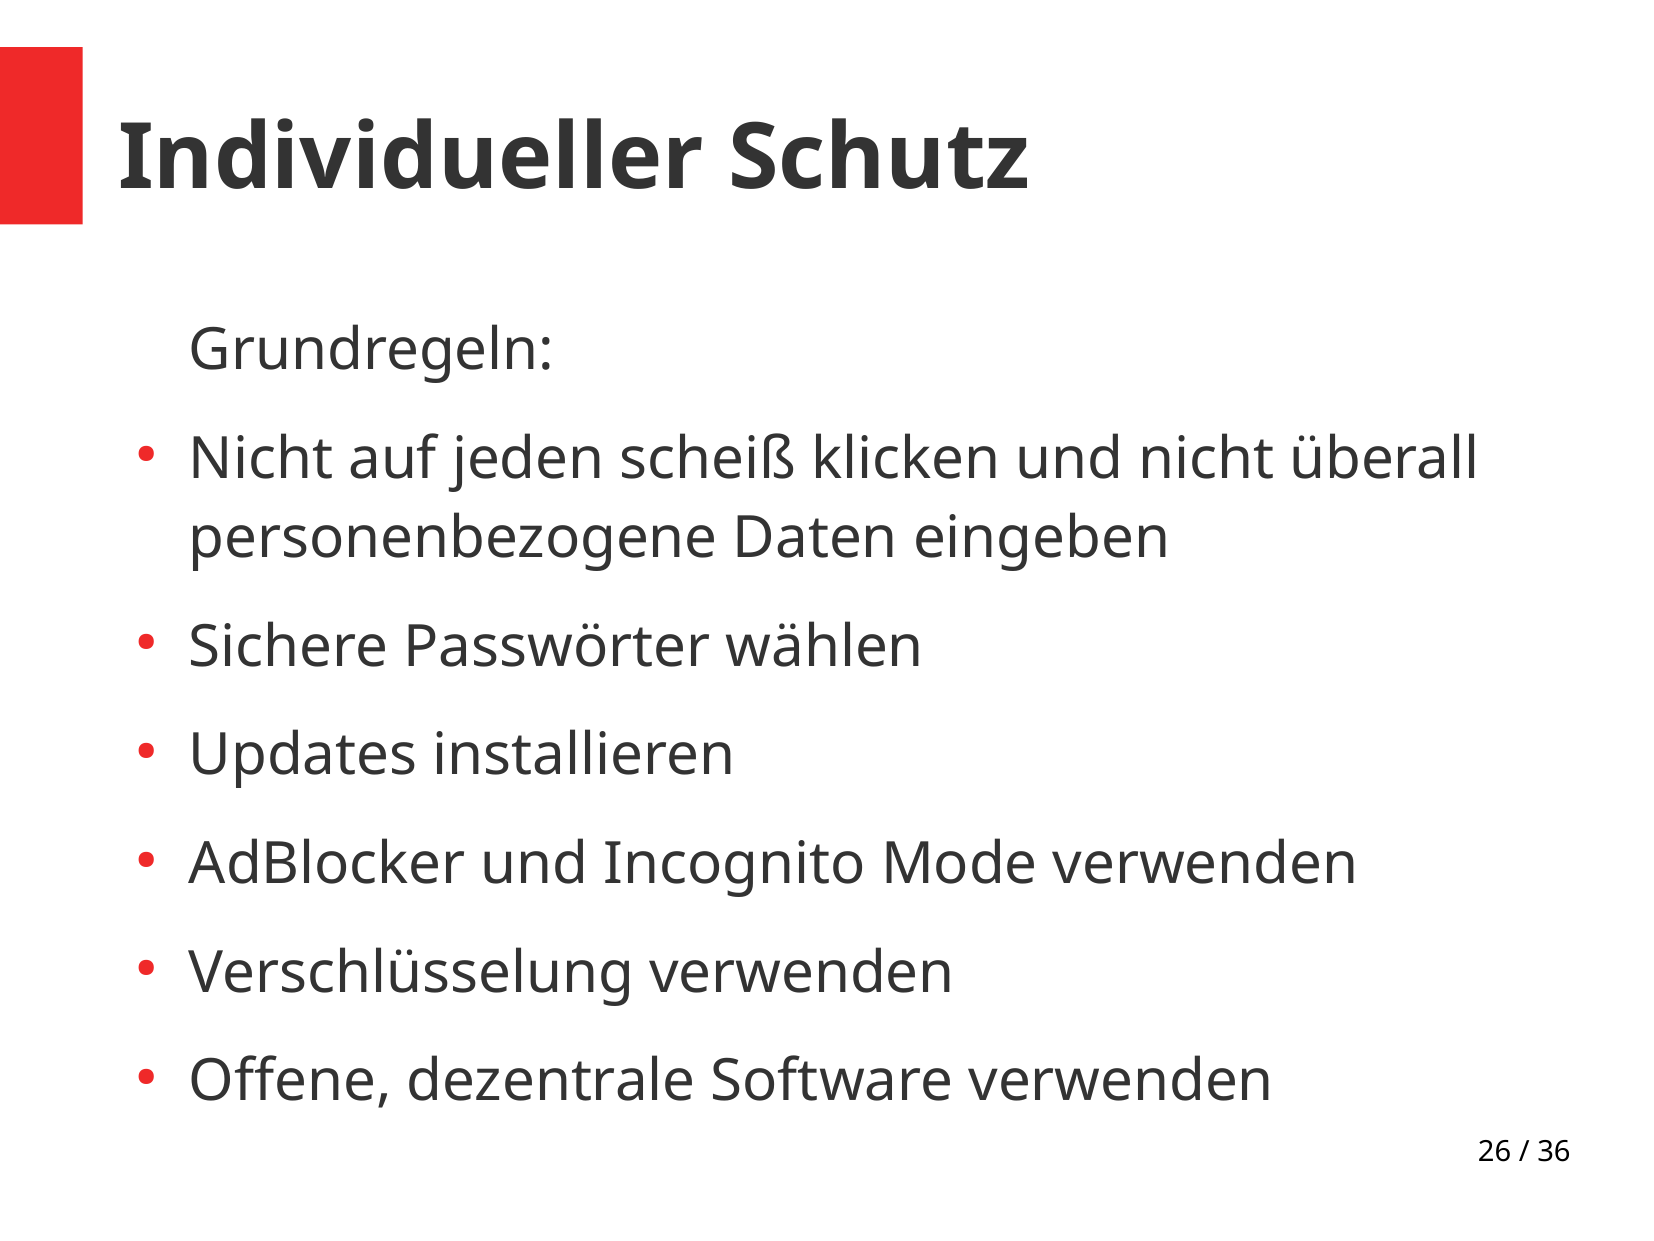

# Individueller Schutz
Grundregeln:
Nicht auf jeden scheiß klicken und nicht überall personenbezogene Daten eingeben
Sichere Passwörter wählen
Updates installieren
AdBlocker und Incognito Mode verwenden
Verschlüsselung verwenden
Offene, dezentrale Software verwenden
26